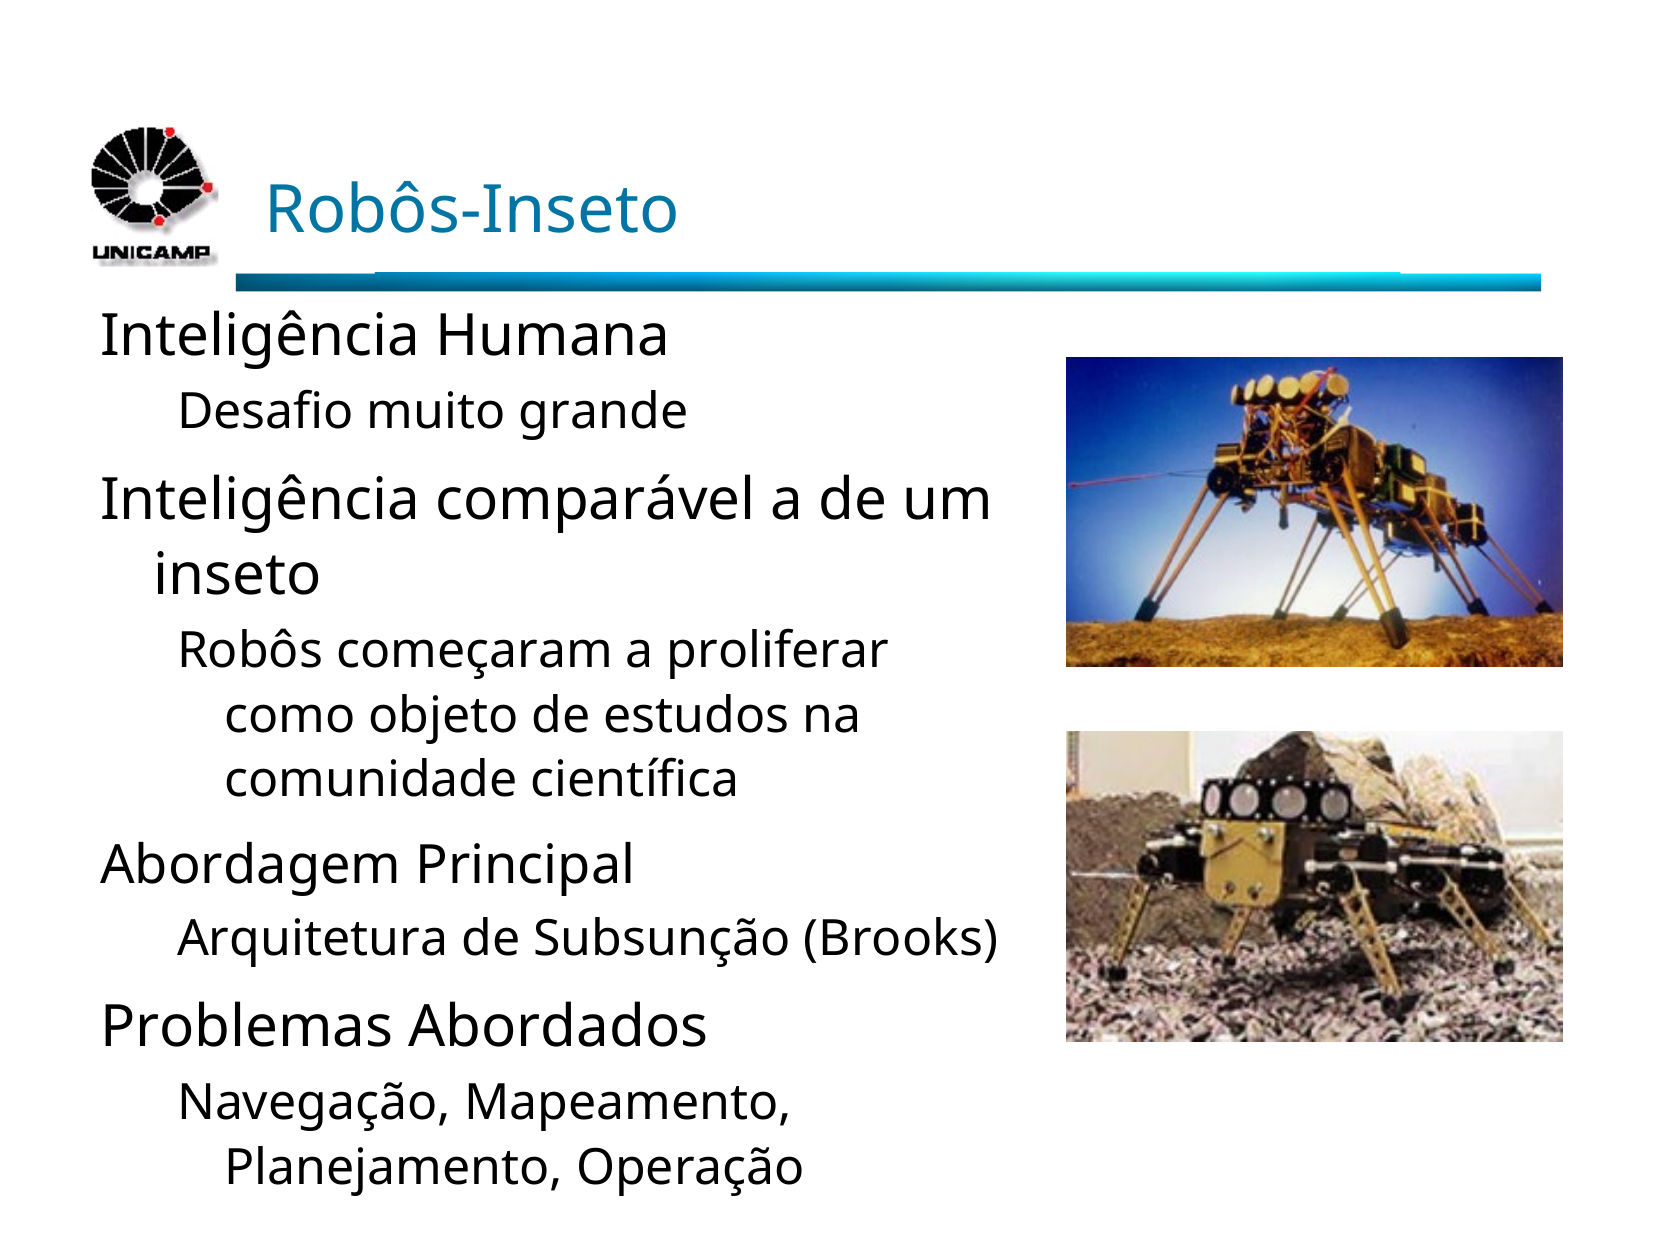

# Robôs-Inseto
Inteligência Humana
Desafio muito grande
Inteligência comparável a de um inseto
Robôs começaram a proliferar como objeto de estudos na comunidade científica
Abordagem Principal
Arquitetura de Subsunção (Brooks)
Problemas Abordados
Navegação, Mapeamento, Planejamento, Operação